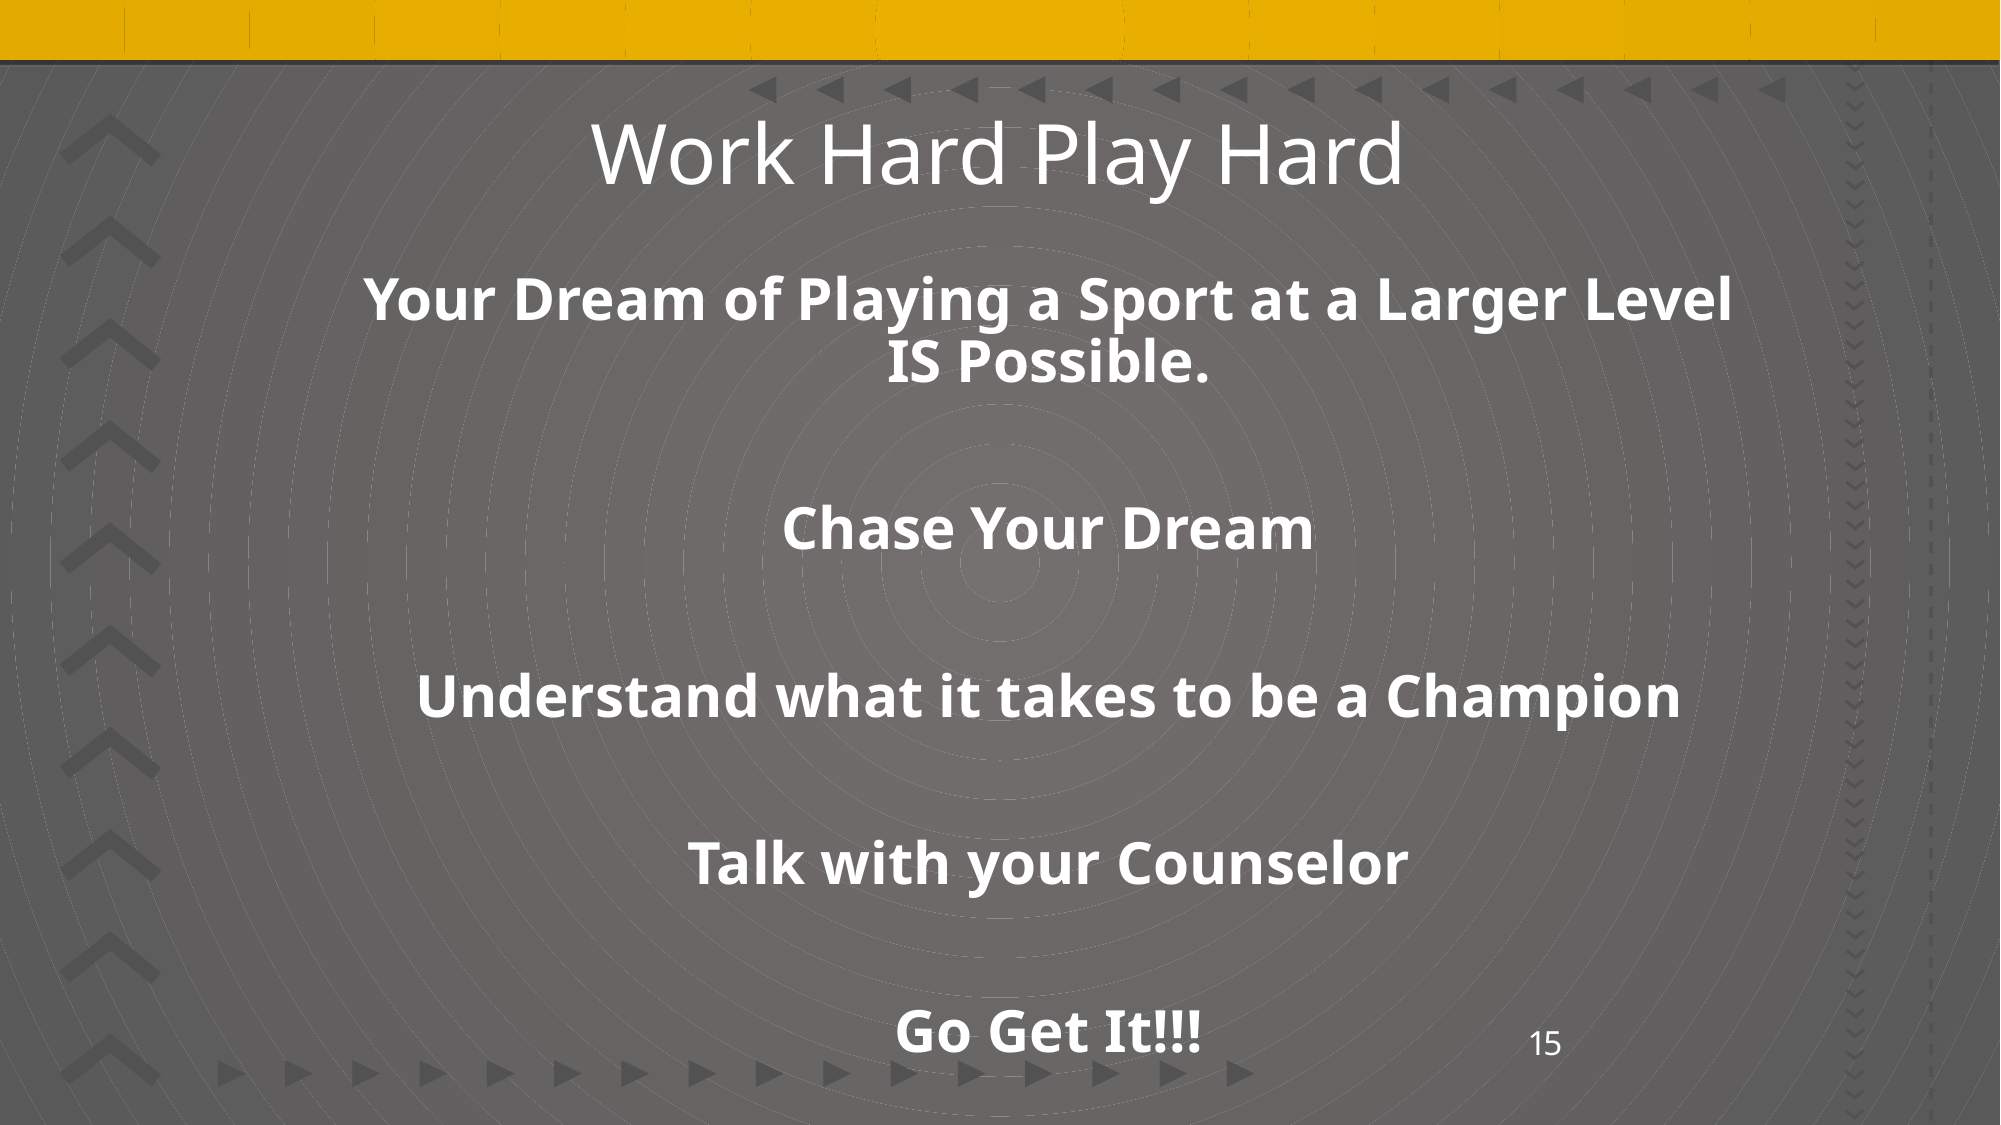

# Work Hard Play Hard
Your Dream of Playing a Sport at a Larger Level IS Possible.
Chase Your Dream
Understand what it takes to be a Champion
Talk with your Counselor
Go Get It!!!